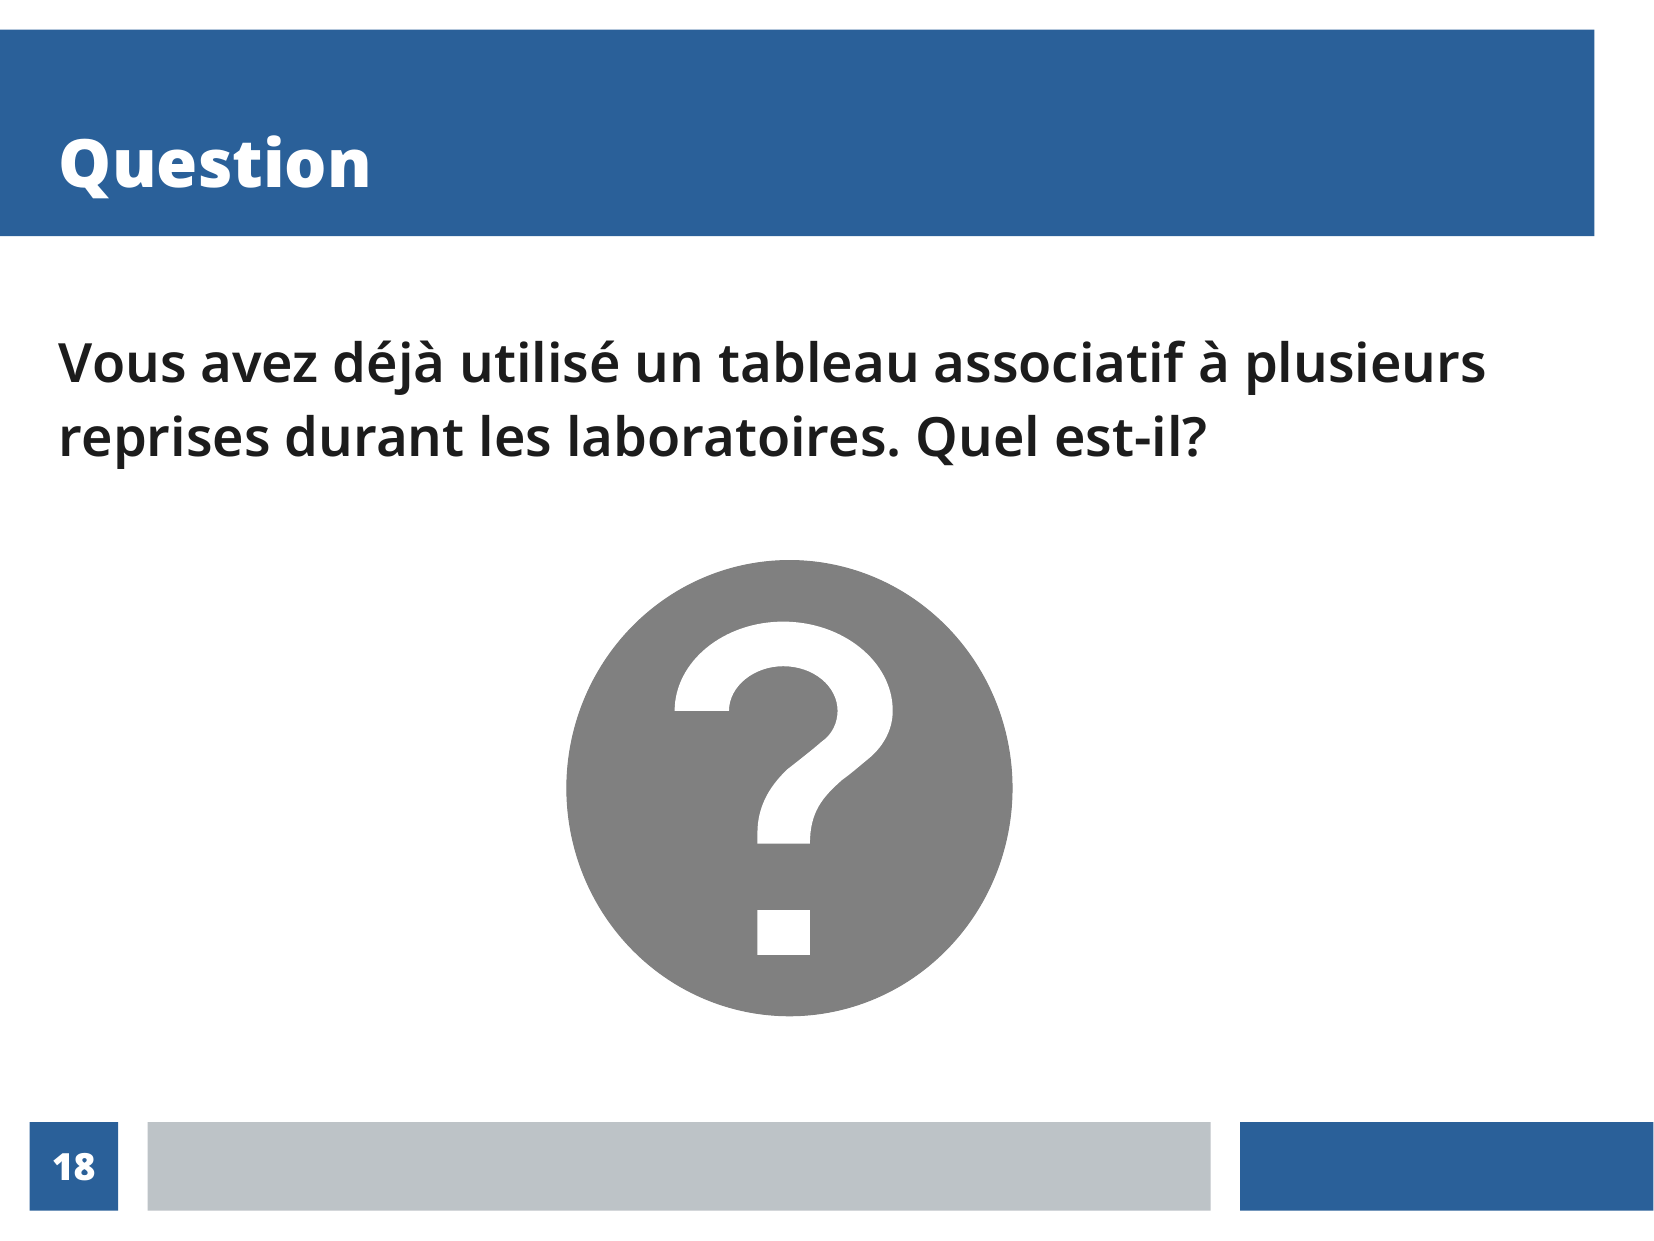

# Question
Vous avez déjà utilisé un tableau associatif à plusieurs reprises durant les laboratoires. Quel est-il?
18